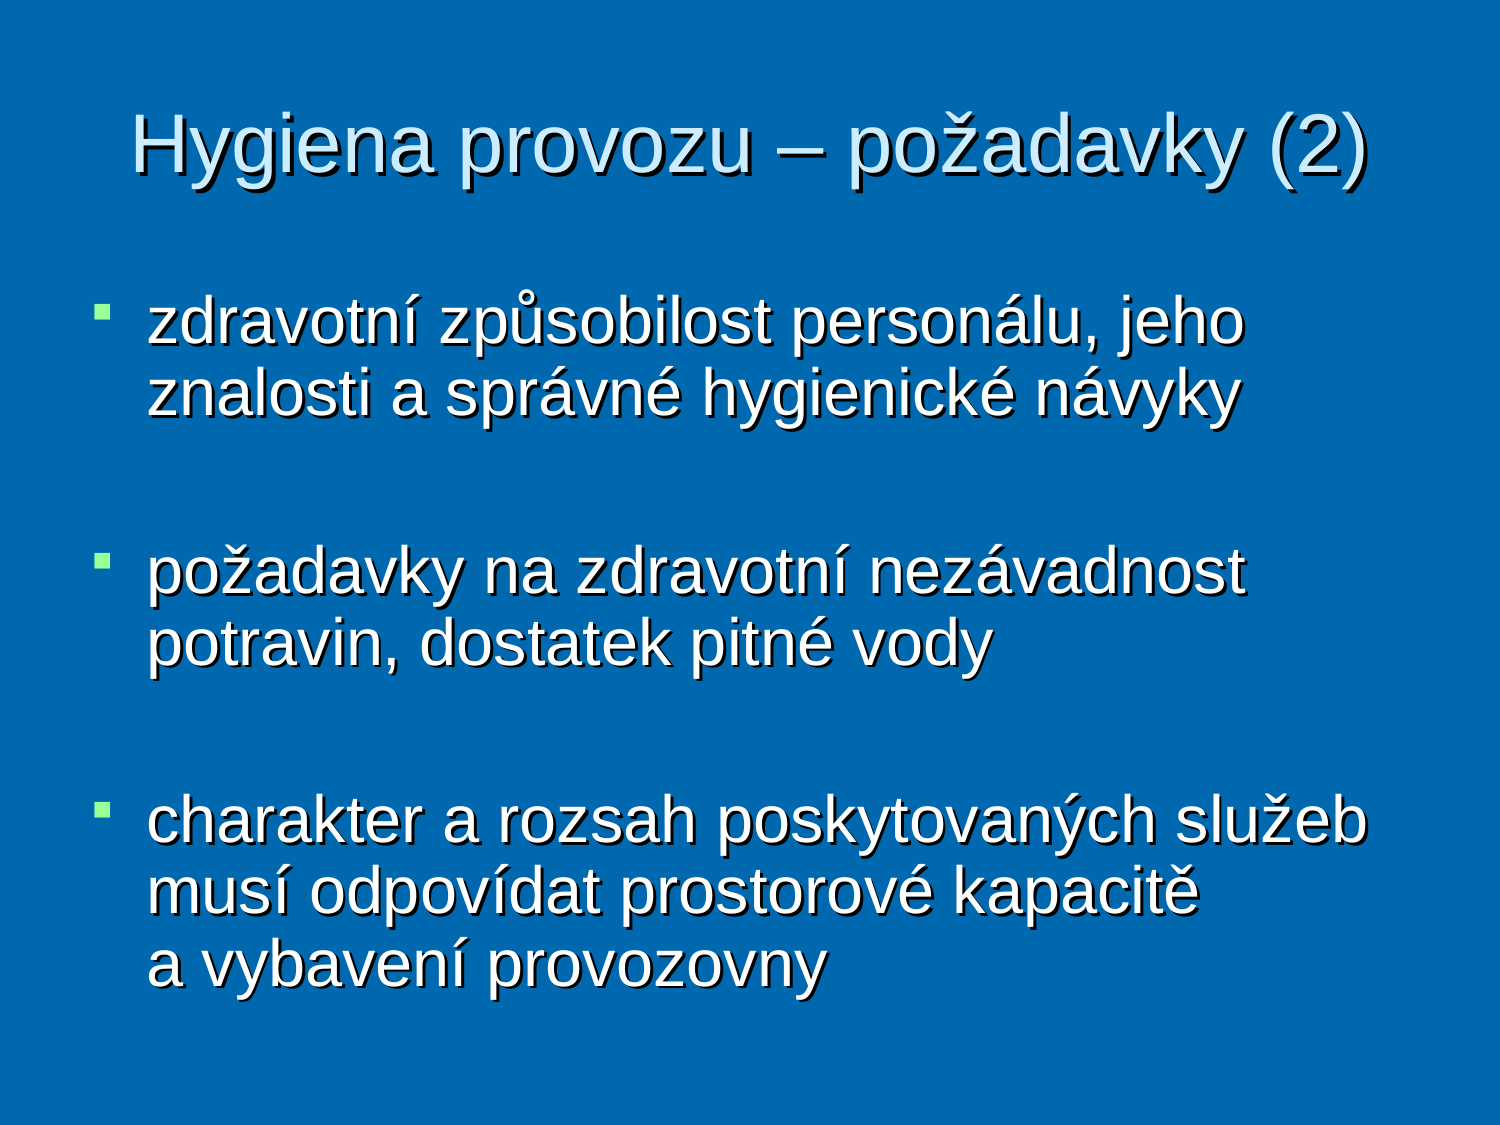

# Hygiena provozu – požadavky (2)
zdravotní způsobilost personálu, jeho znalosti a správné hygienické návyky
požadavky na zdravotní nezávadnost potravin, dostatek pitné vody
charakter a rozsah poskytovaných služeb musí odpovídat prostorové kapacitě
a vybavení provozovny